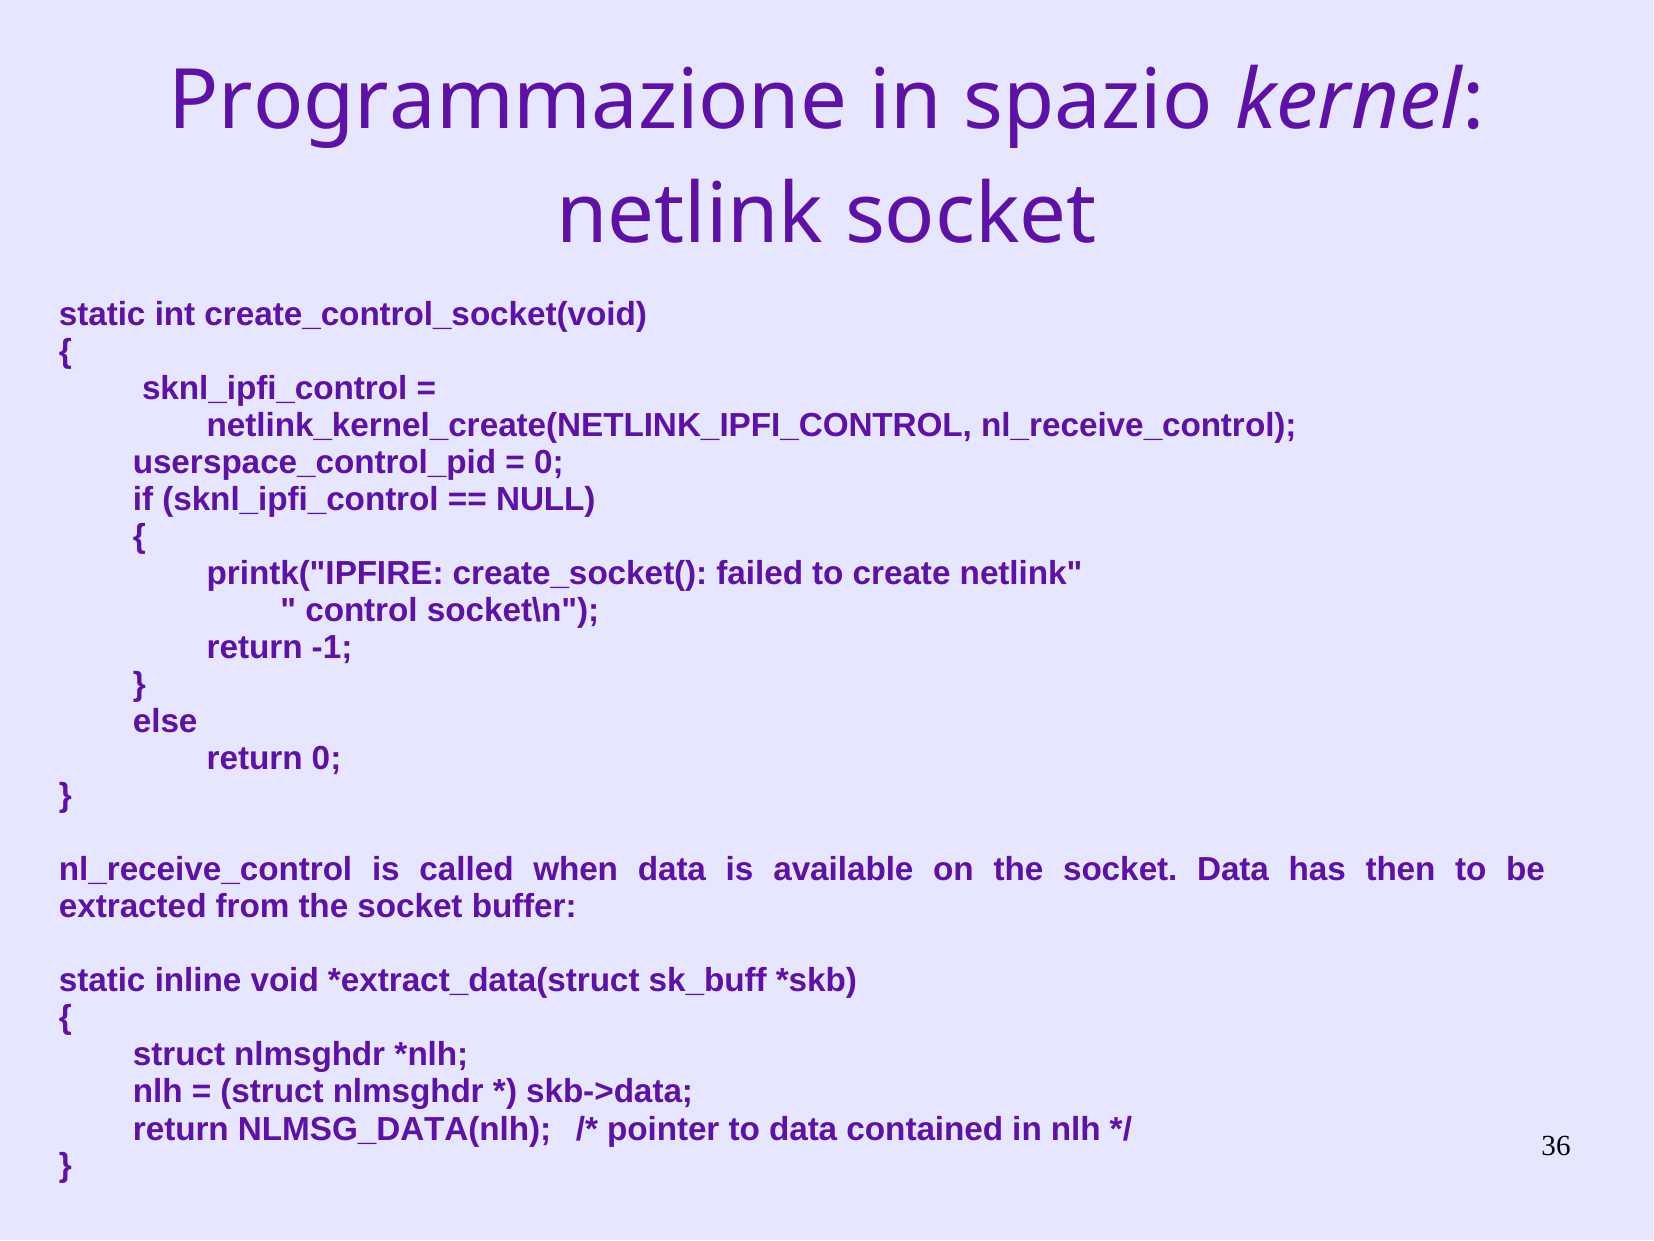

# Programmazione in spazio kernel: netlink socket
static int create_control_socket(void)
{
	 sknl_ipfi_control =
 		netlink_kernel_create(NETLINK_IPFI_CONTROL, nl_receive_control);
	userspace_control_pid = 0;
	if (sknl_ipfi_control == NULL)
	{
		printk("IPFIRE: create_socket(): failed to create netlink"
 			" control socket\n");
		return -1;
	}
 	else
		return 0;
}
nl_receive_control is called when data is available on the socket. Data has then to be extracted from the socket buffer:
static inline void *extract_data(struct sk_buff *skb)
{
 	struct nlmsghdr *nlh;
 	nlh = (struct nlmsghdr *) skb->data;
 	return NLMSG_DATA(nlh);	/* pointer to data contained in nlh */
}
36